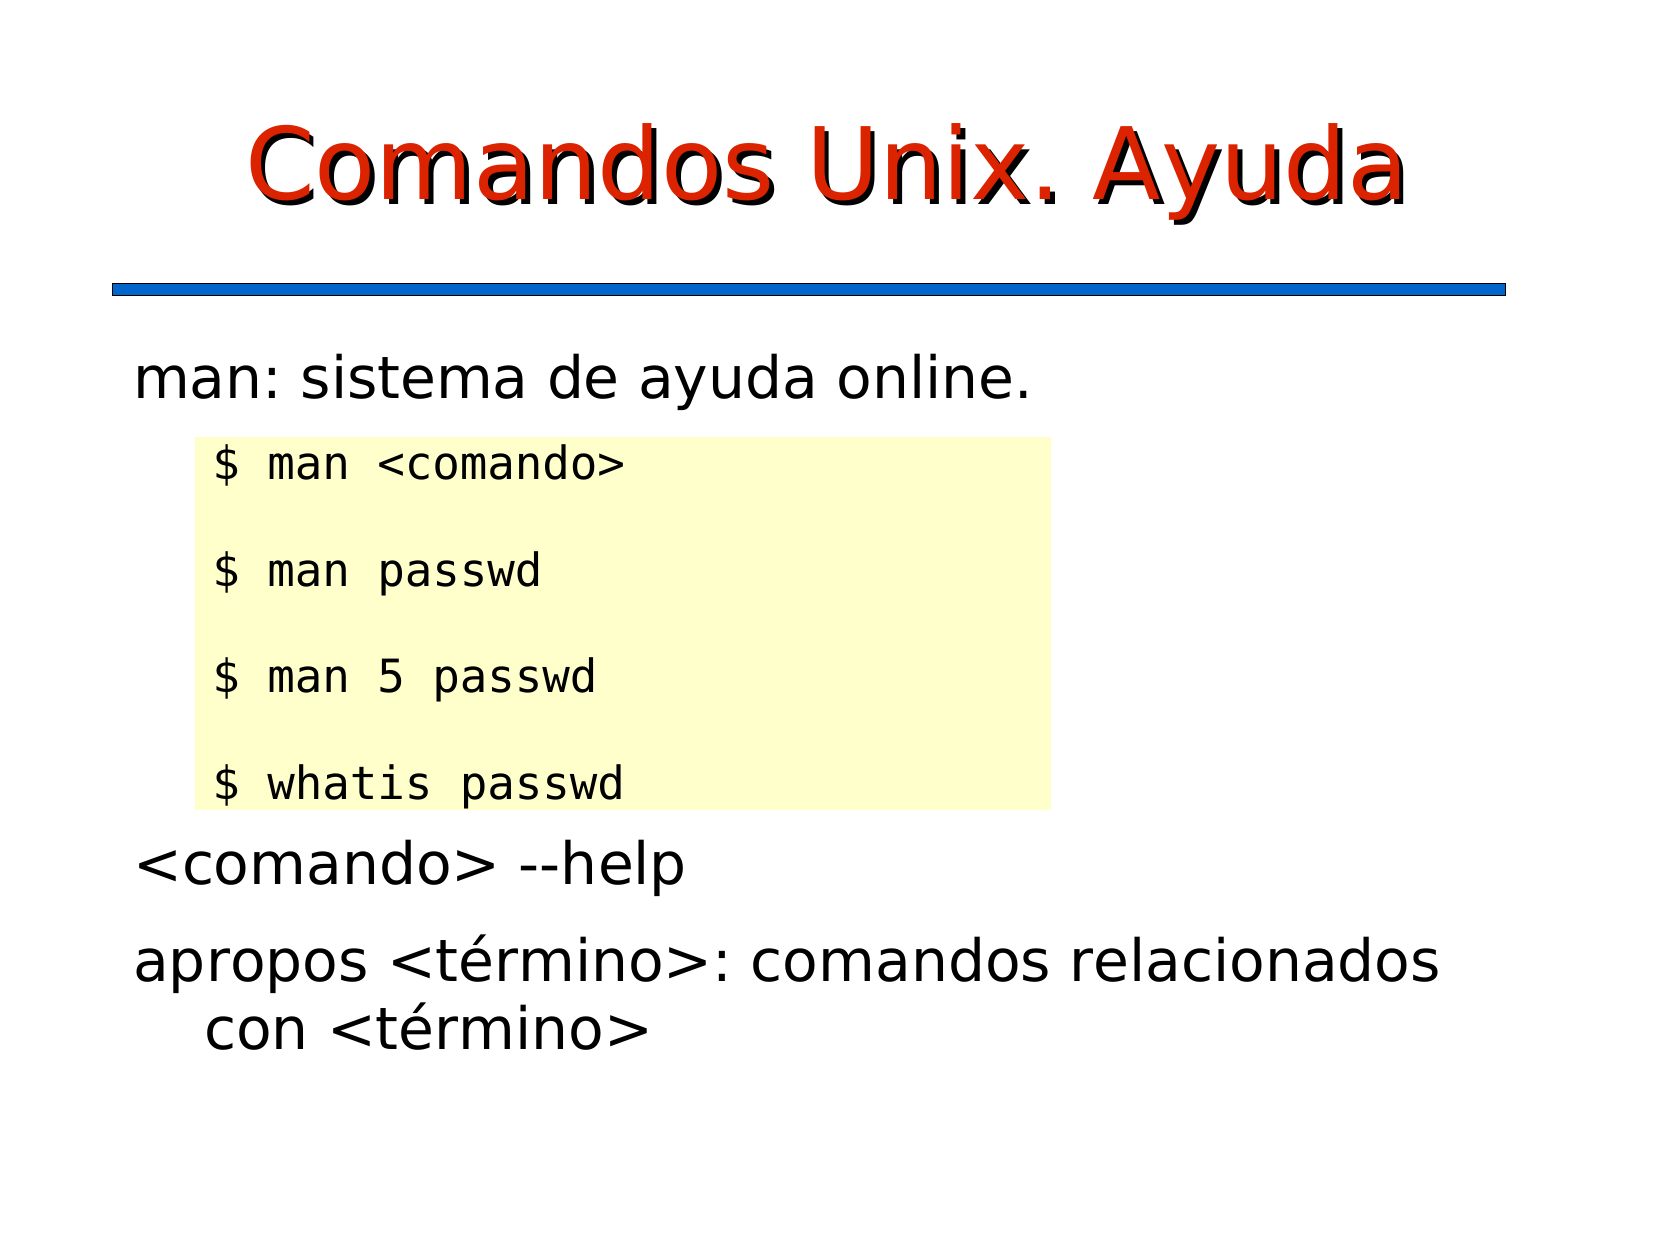

# Comandos Unix. Ayuda
man: sistema de ayuda online.
<comando> --help
apropos <término>: comandos relacionados con <término>
$ man <comando>
$ man passwd
$ man 5 passwd
$ whatis passwd